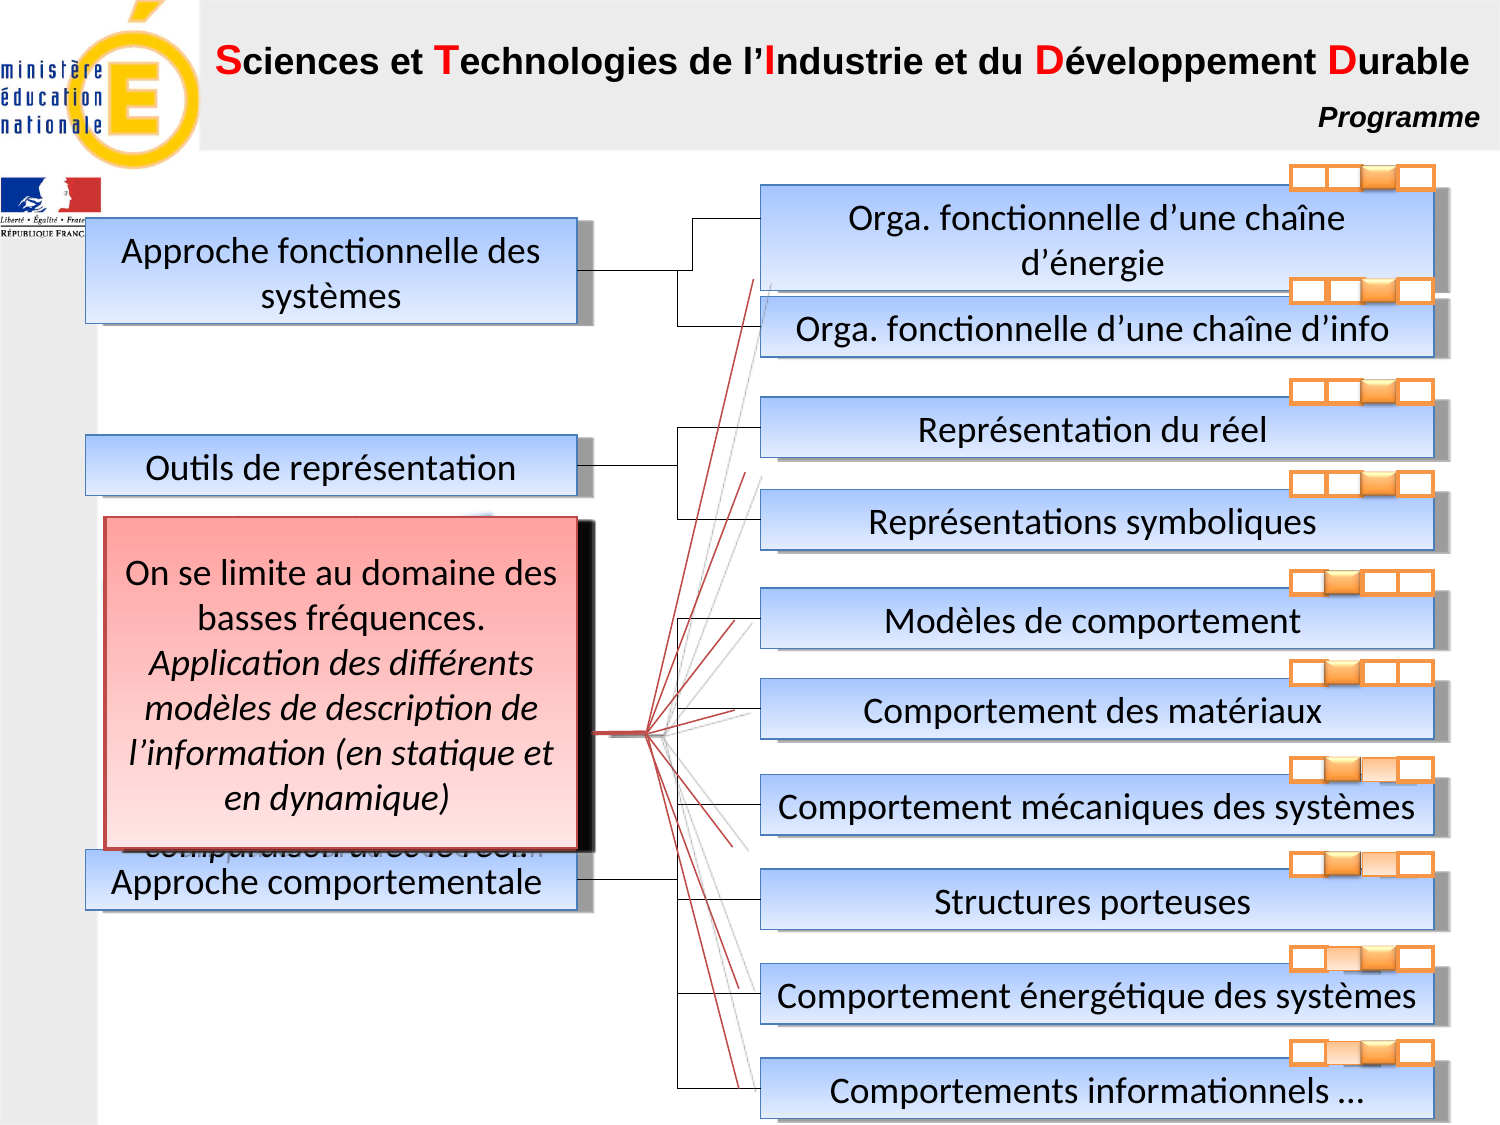

Orga. fonctionnelle d’une chaîne d’énergie
Orga. fonctionnelle d’une chaîne d’info
Approche fonctionnelle des systèmes
Outils de représentation
Approche comportementale
Représentation du réel
Représentations symboliques
En lien avec PC (mouvement et aspect énergétique du mvt.
Equilibre des solides et rdm.
L’aspect « structures » ne se traite que sous forme expérimentale
On se limite au domaine des basses fréquences. Application des différents modèles de description de l’information (en statique et en dynamique)
On se limite à une caractérisation externe des fonctions. On se limite au transfert de données en bande de base (pas de transposition de fréquence, pas de modulation).
En lien avec PC. Principe de causalité, analogie sur les grandeurs, caractéristiques des charges en lien avec un modèle de comportement étudié autour d’un point de fonctionnement
Mode exploitation des représentations volumiques numériques des systèmes. Mode lecture et interprétation des schémas.
Norme UML obligatoire
Approche simple permettant de justifier l’utilisation d’un modèle de comportement, pouvant s’appuyer sur une simulation, permettant de justifier le paramétrage, les objectifs associés et la comparaison avec le réel.
En lien avec PC.
Privilégier une approche qualitative par comparaison à partir d’expérimentations permettant de retenir des ordres de grandeur.
Modèles de comportement
Comportement des matériaux
Comportement mécaniques des systèmes
Structures porteuses
Comportement énergétique des systèmes
Comportements informationnels …